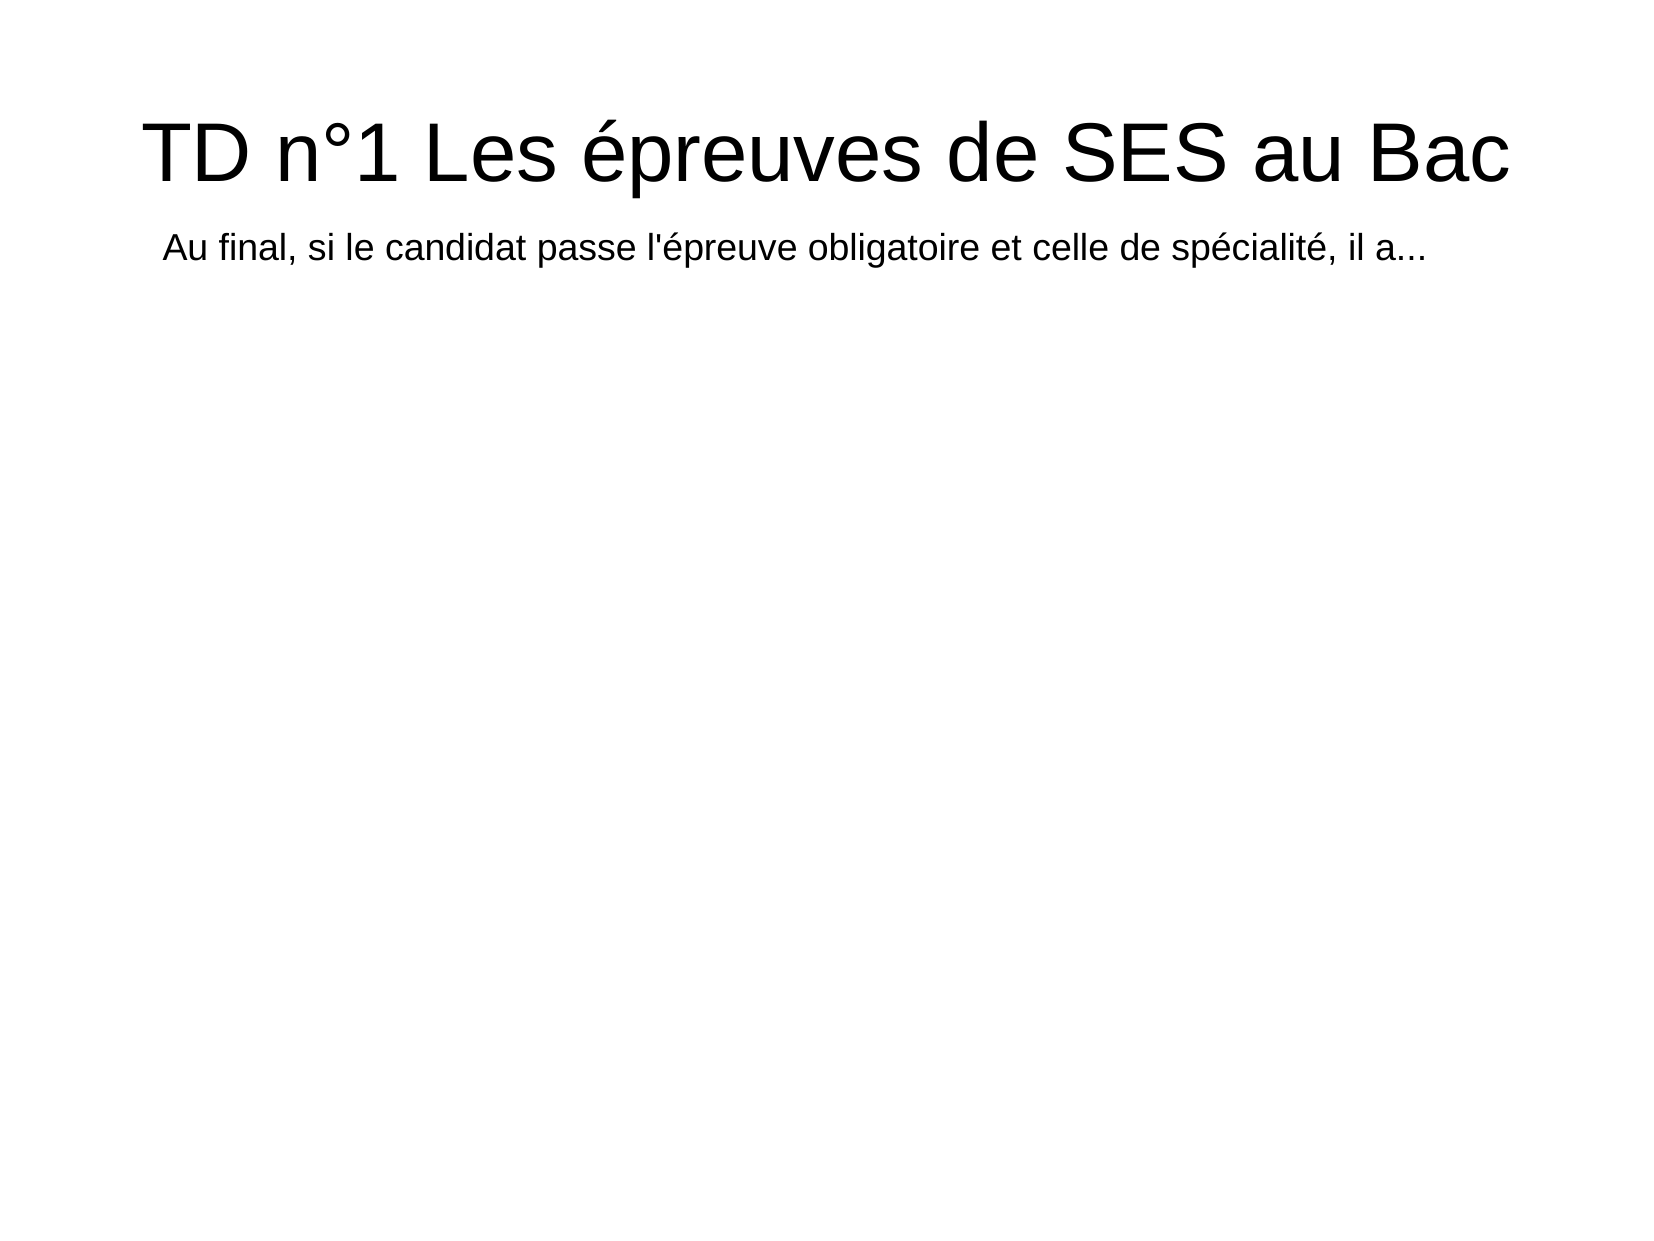

# TD n°1 Les épreuves de SES au Bac
Au final, si le candidat passe l'épreuve obligatoire et celle de spécialité, il a...